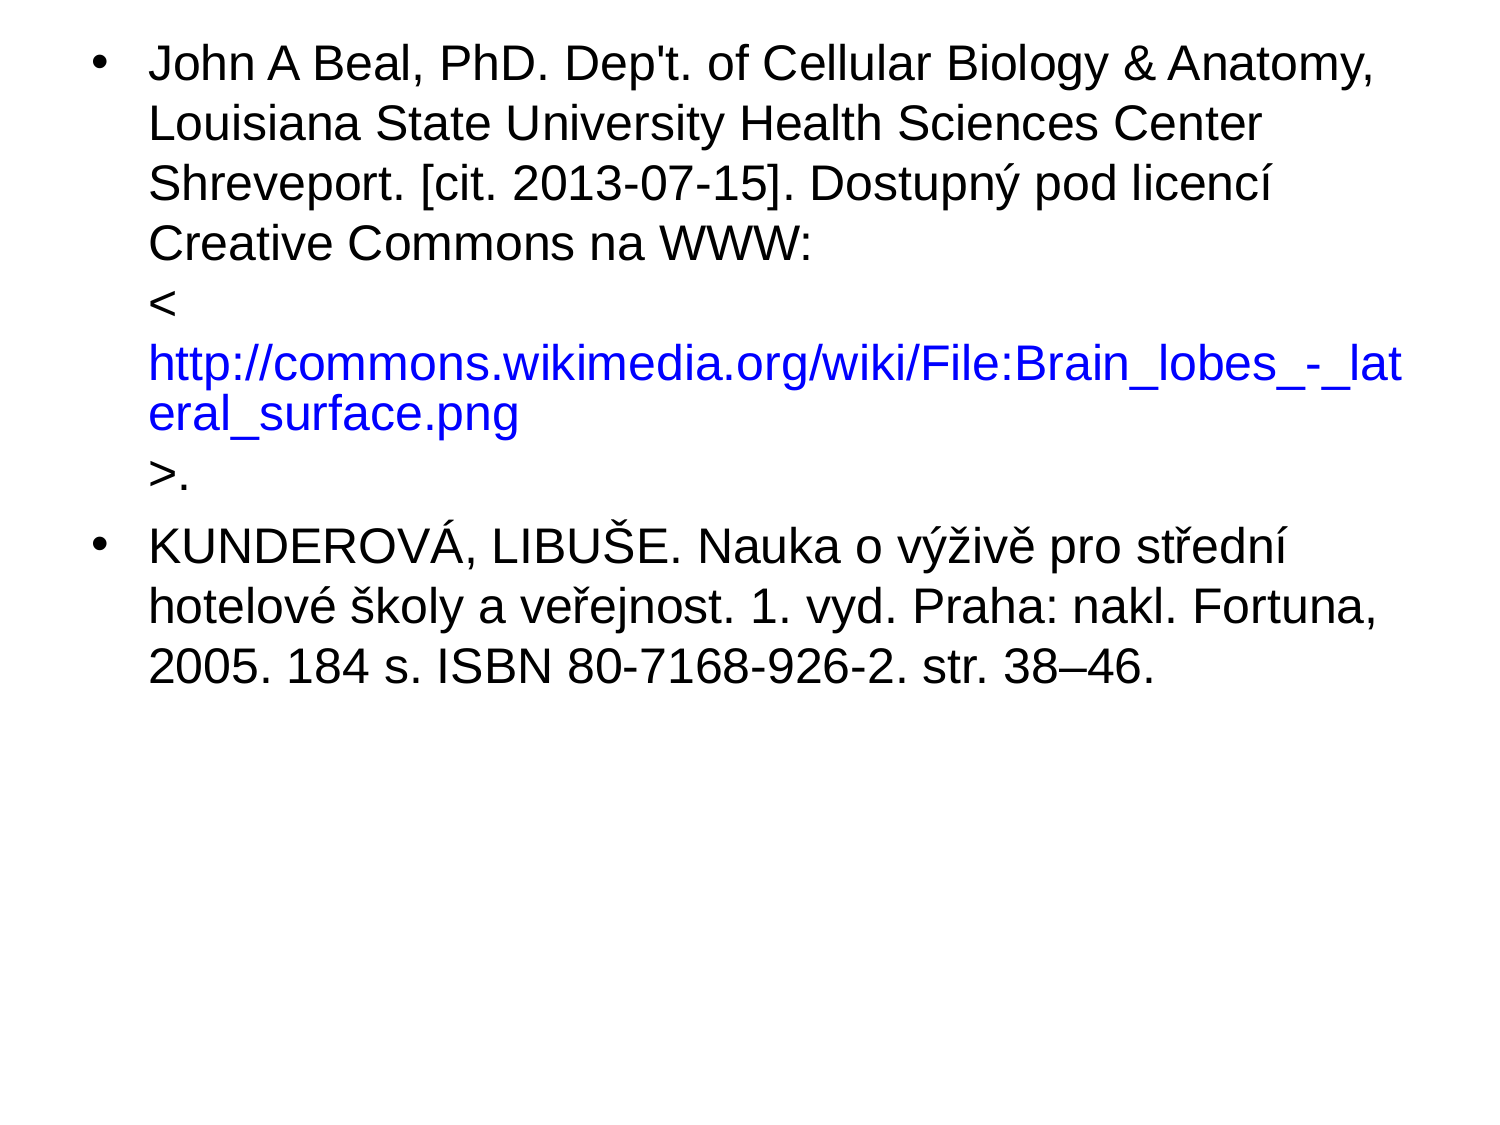

# John A Beal, PhD. Dep't. of Cellular Biology & Anatomy, Louisiana State University Health Sciences Center Shreveport. [cit. 2013-07-15]. Dostupný pod licencí Creative Commons na WWW: <http://commons.wikimedia.org/wiki/File:Brain_lobes_-_lateral_surface.png>.
KUNDEROVÁ, LIBUŠE. Nauka o výživě pro střední hotelové školy a veřejnost. 1. vyd. Praha: nakl. Fortuna, 2005. 184 s. ISBN 80-7168-926-2. str. 38–46.